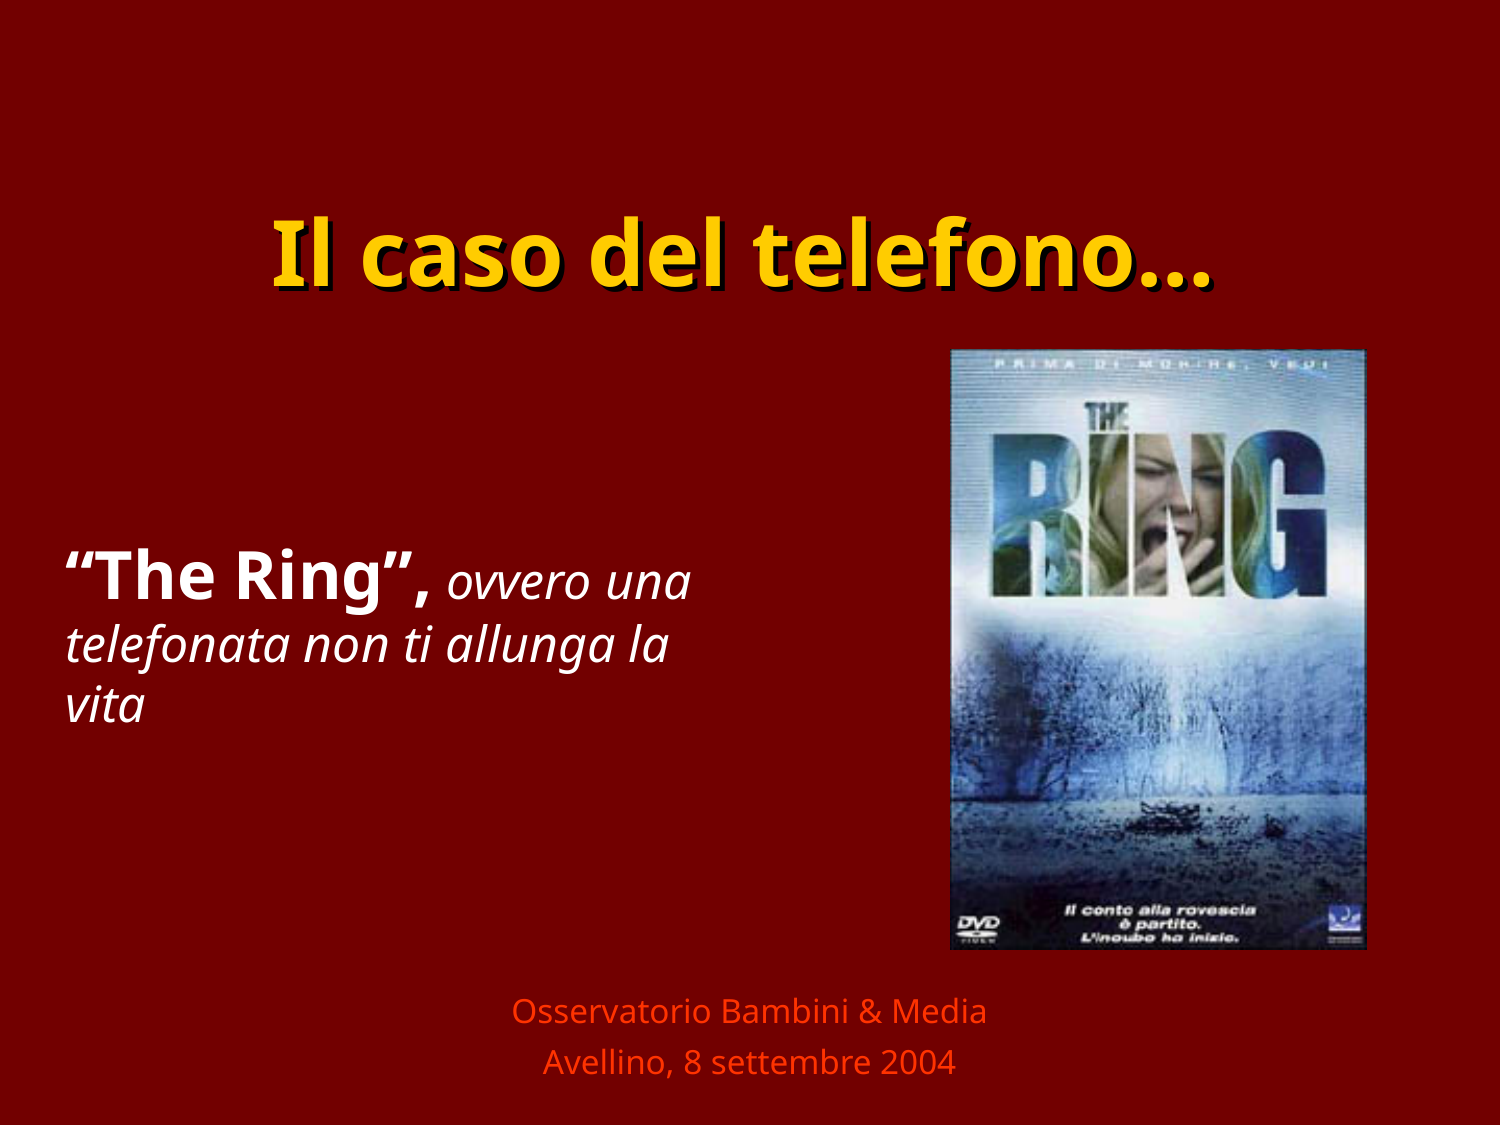

Il caso del telefono…
“The Ring”, ovvero una telefonata non ti allunga la vita
Osservatorio Bambini & Media
Avellino, 8 settembre 2004